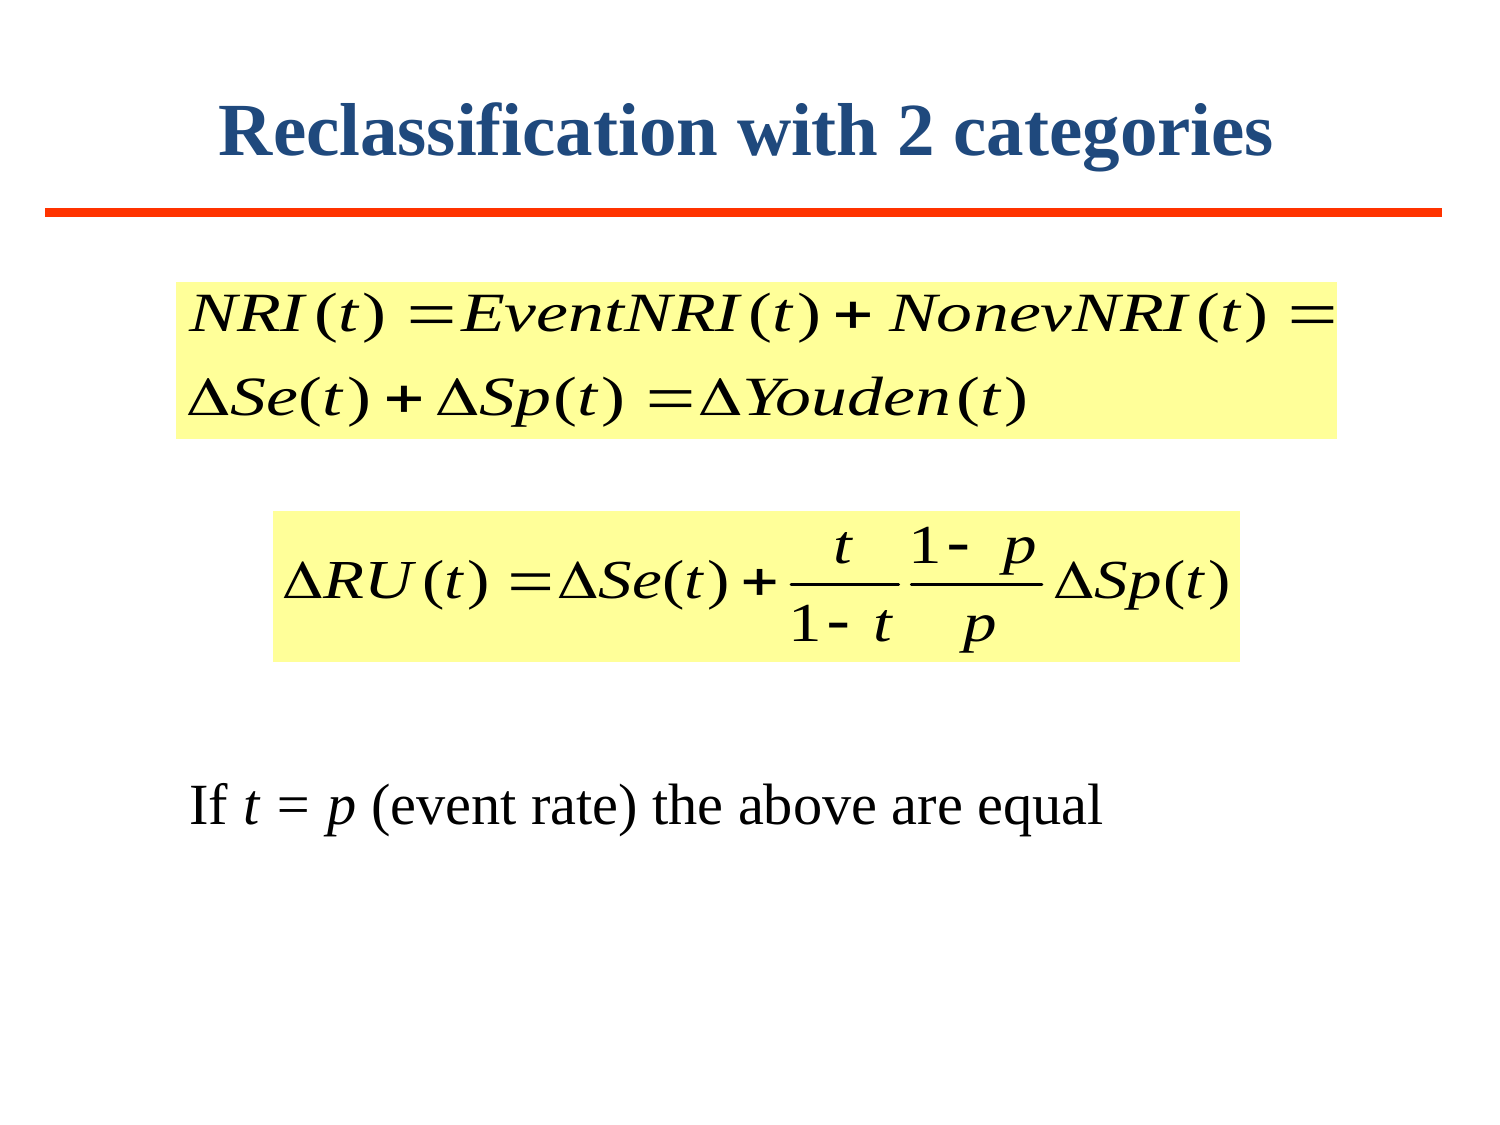

Reclassification with 2 categories
If t = p (event rate) the above are equal